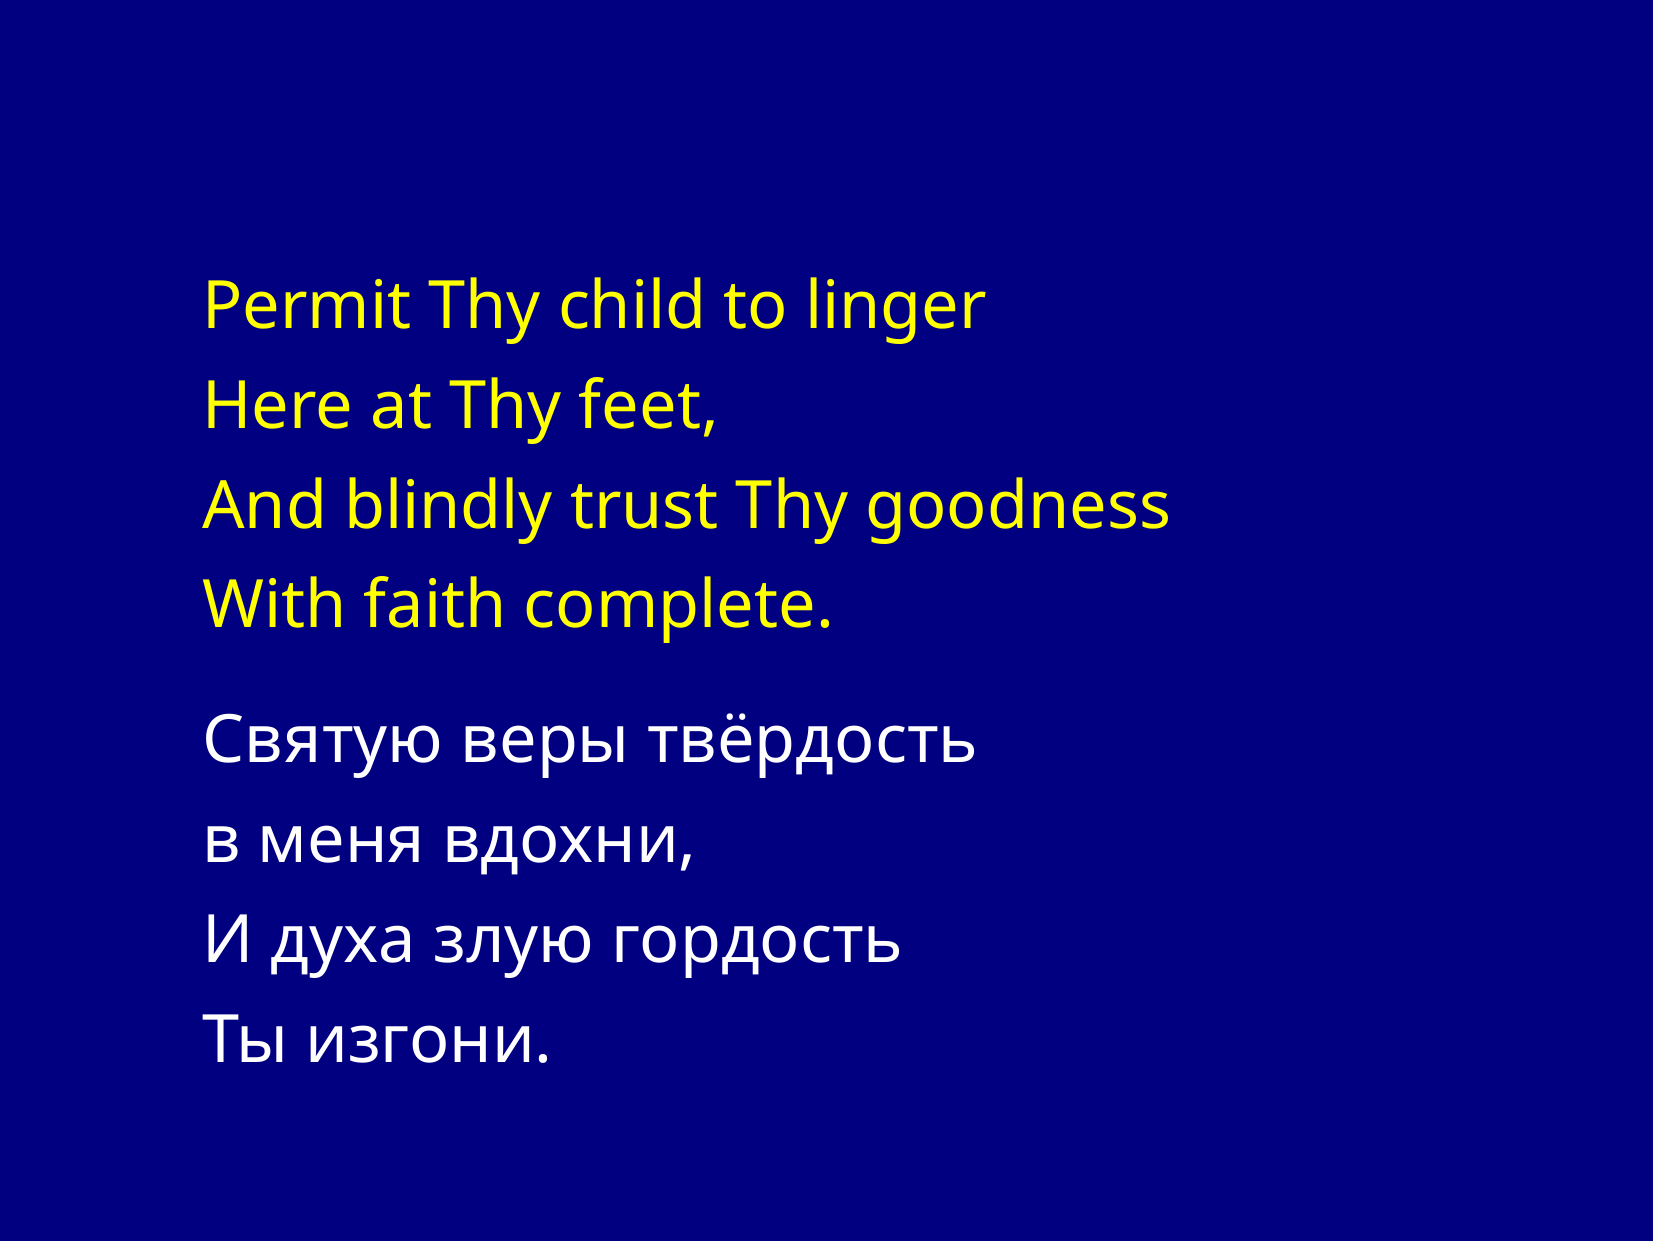

Permit Thy child to linger
	Here at Thy feet,
	And blindly trust Thy goodness
	With faith complete.
	Святую веры твёрдость
	в меня вдохни,
	И духа злую гордость
	Ты изгони.